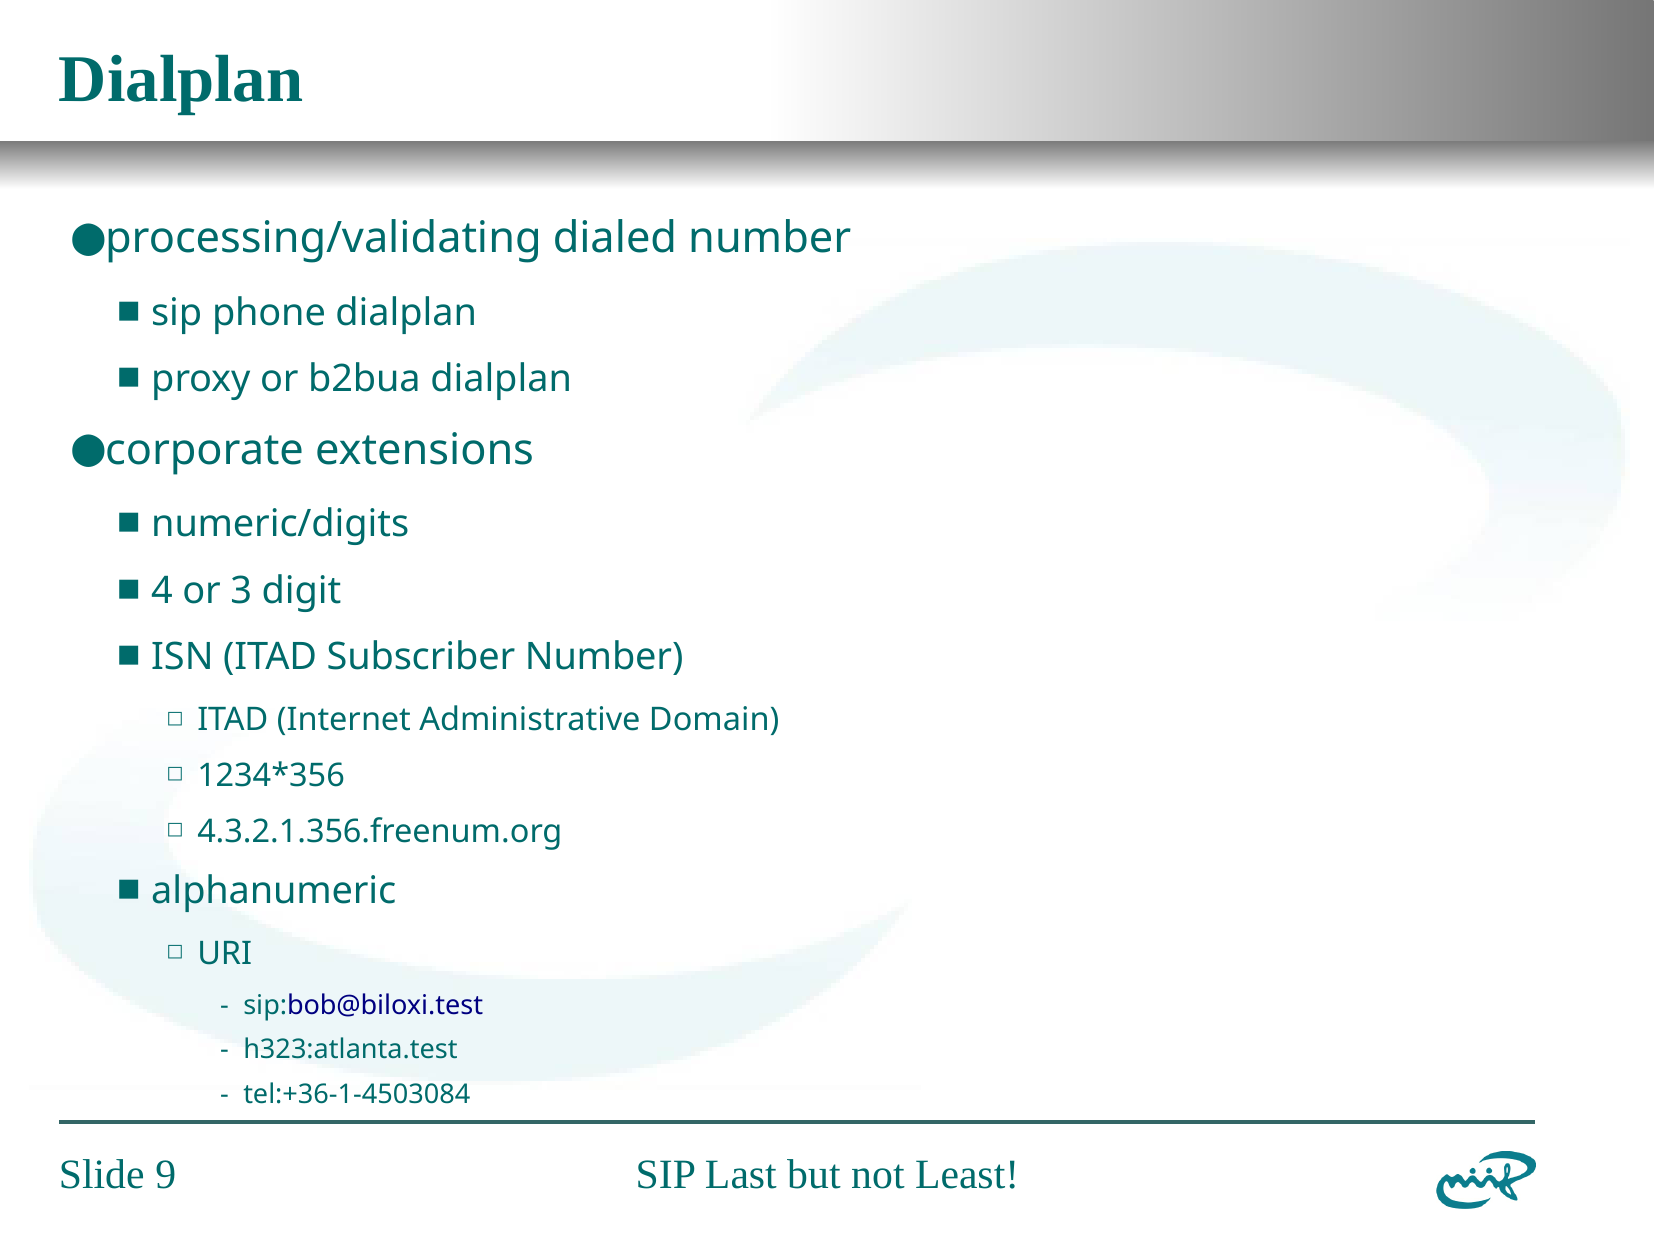

# Dialplan
processing/validating dialed number
sip phone dialplan
proxy or b2bua dialplan
corporate extensions
numeric/digits
4 or 3 digit
ISN (ITAD Subscriber Number)
ITAD (Internet Administrative Domain)
1234*356
4.3.2.1.356.freenum.org
alphanumeric
URI
sip:bob@biloxi.test
h323:atlanta.test
tel:+36-1-4503084
9
SIP Last but not Least!